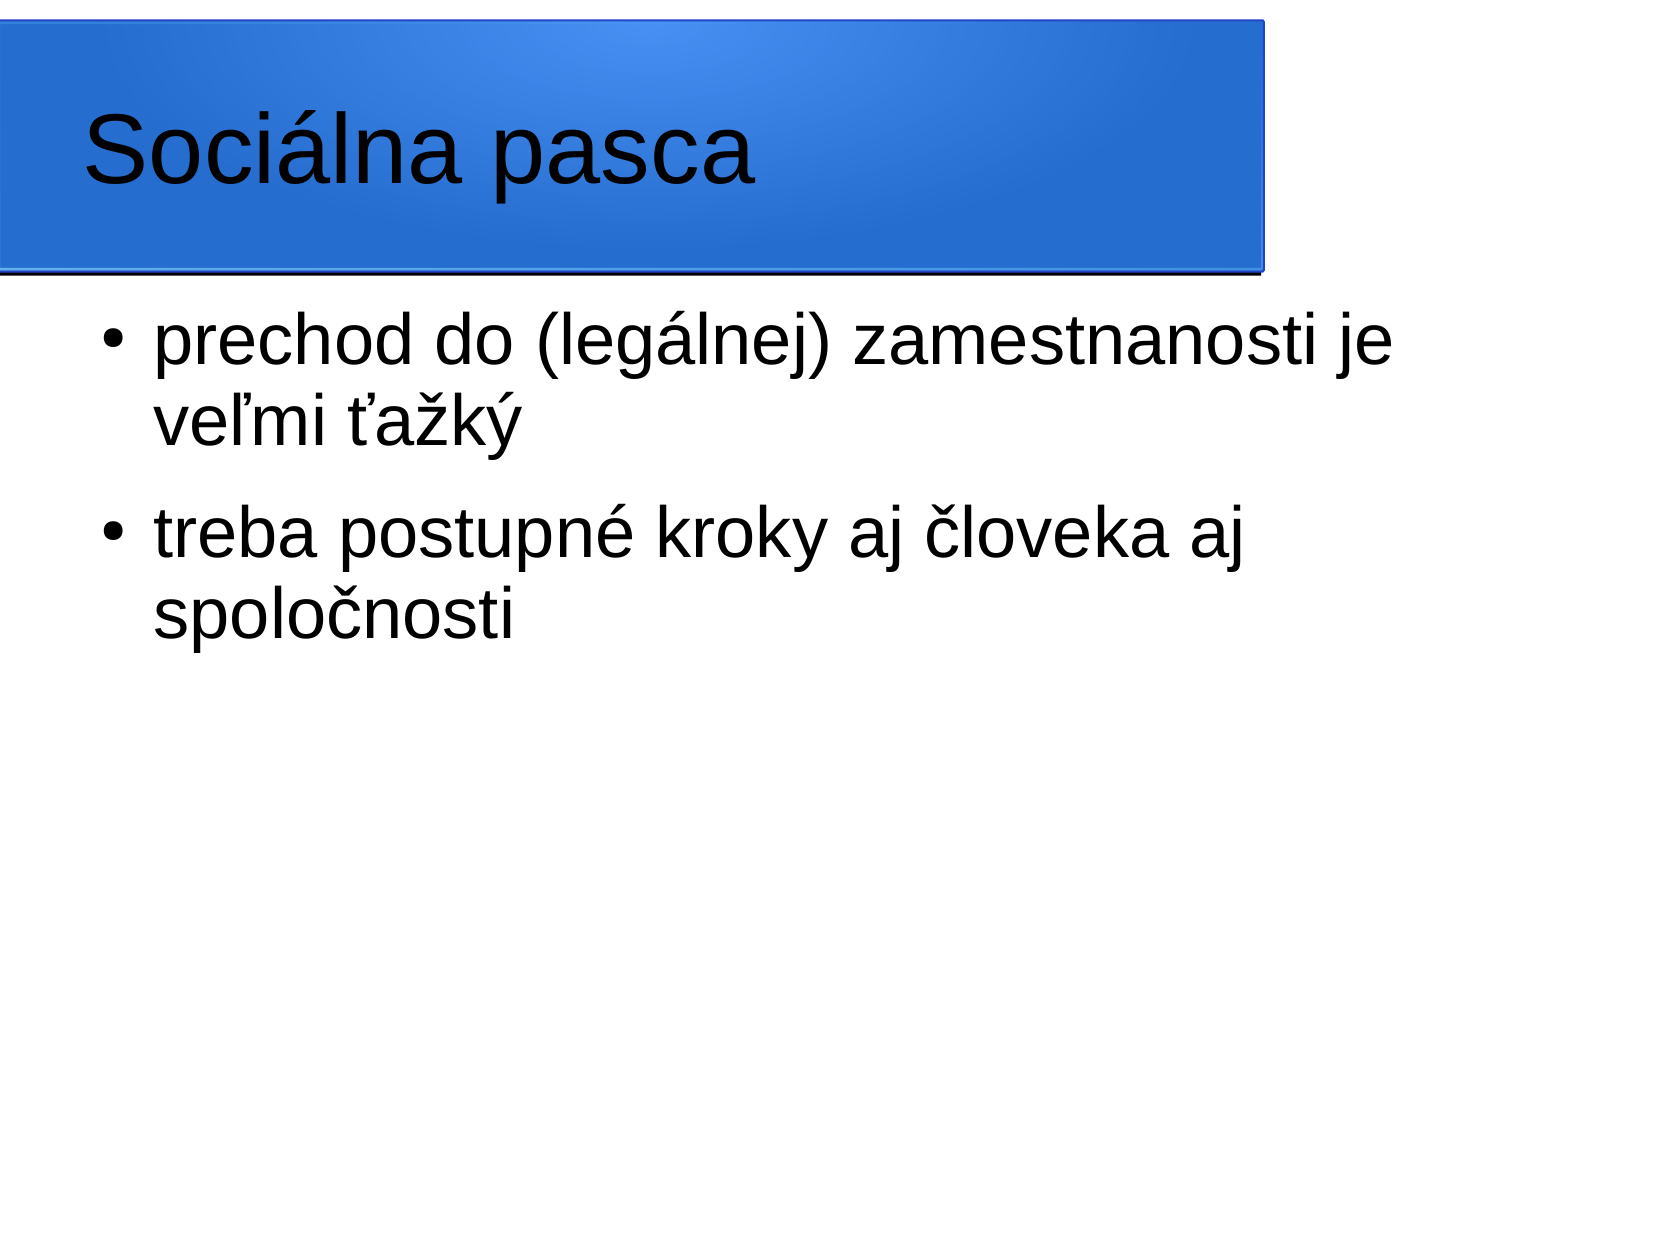

# Sociálna pasca
prechod do (legálnej) zamestnanosti je veľmi ťažký
treba postupné kroky aj človeka aj spoločnosti